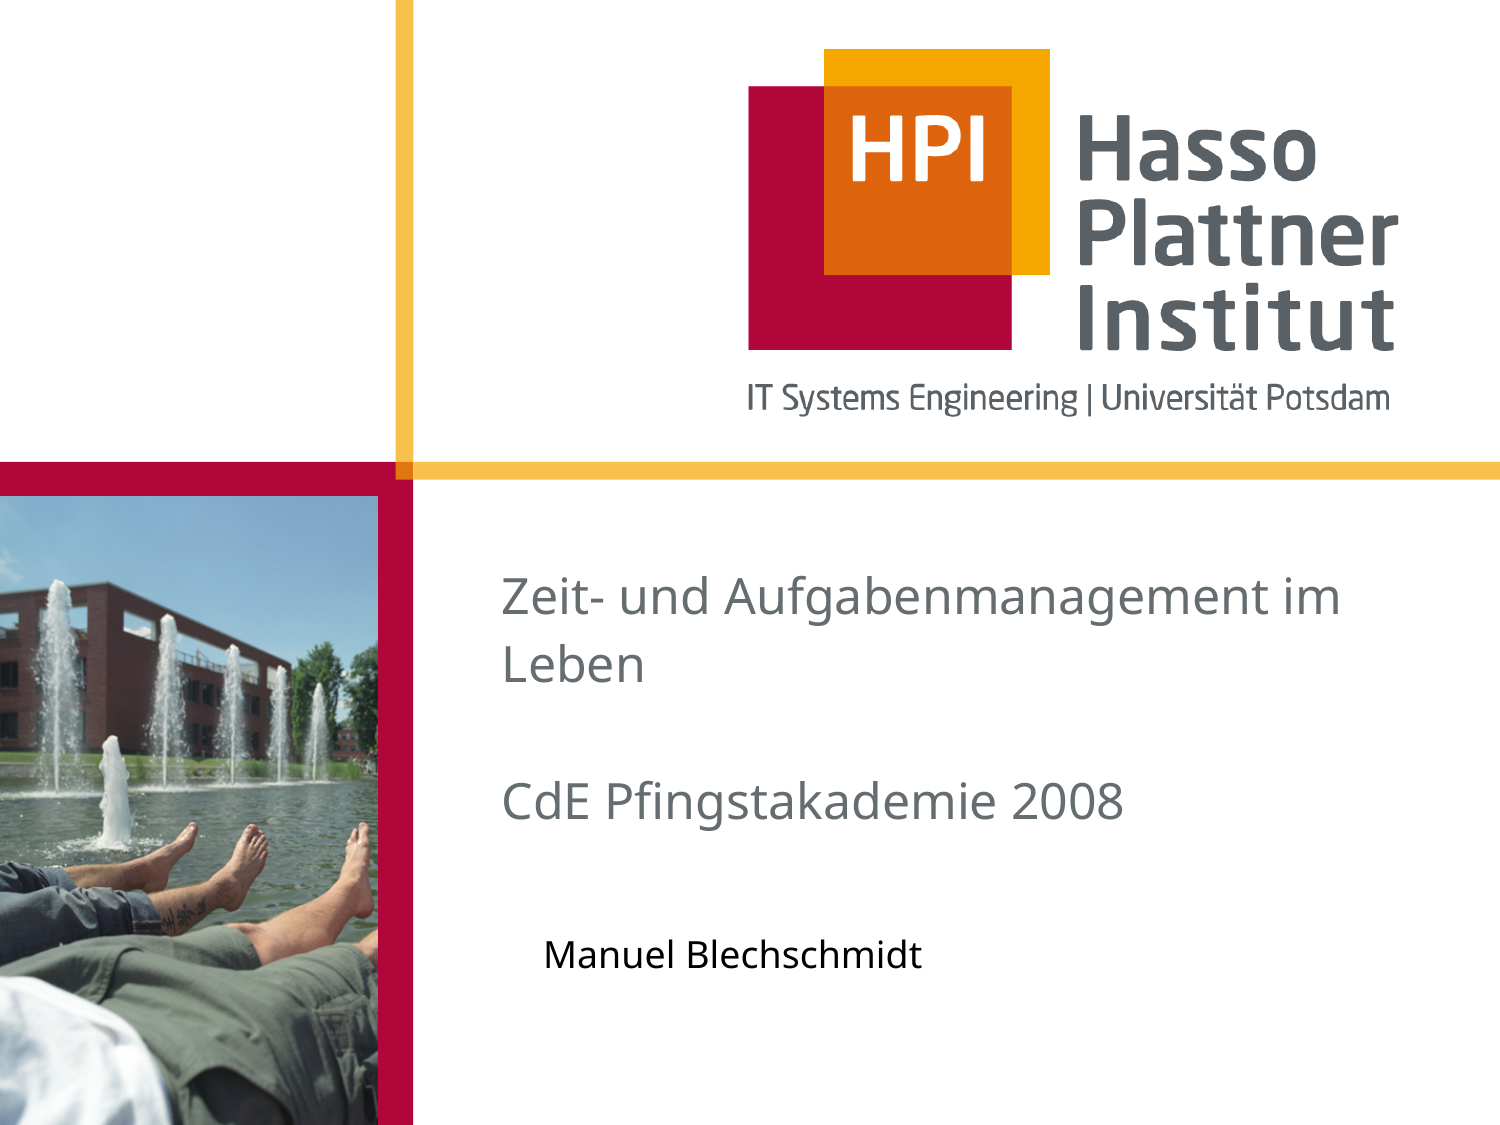

# Zeit- und Aufgabenmanagement im Leben CdE Pfingstakademie 2008
Manuel Blechschmidt